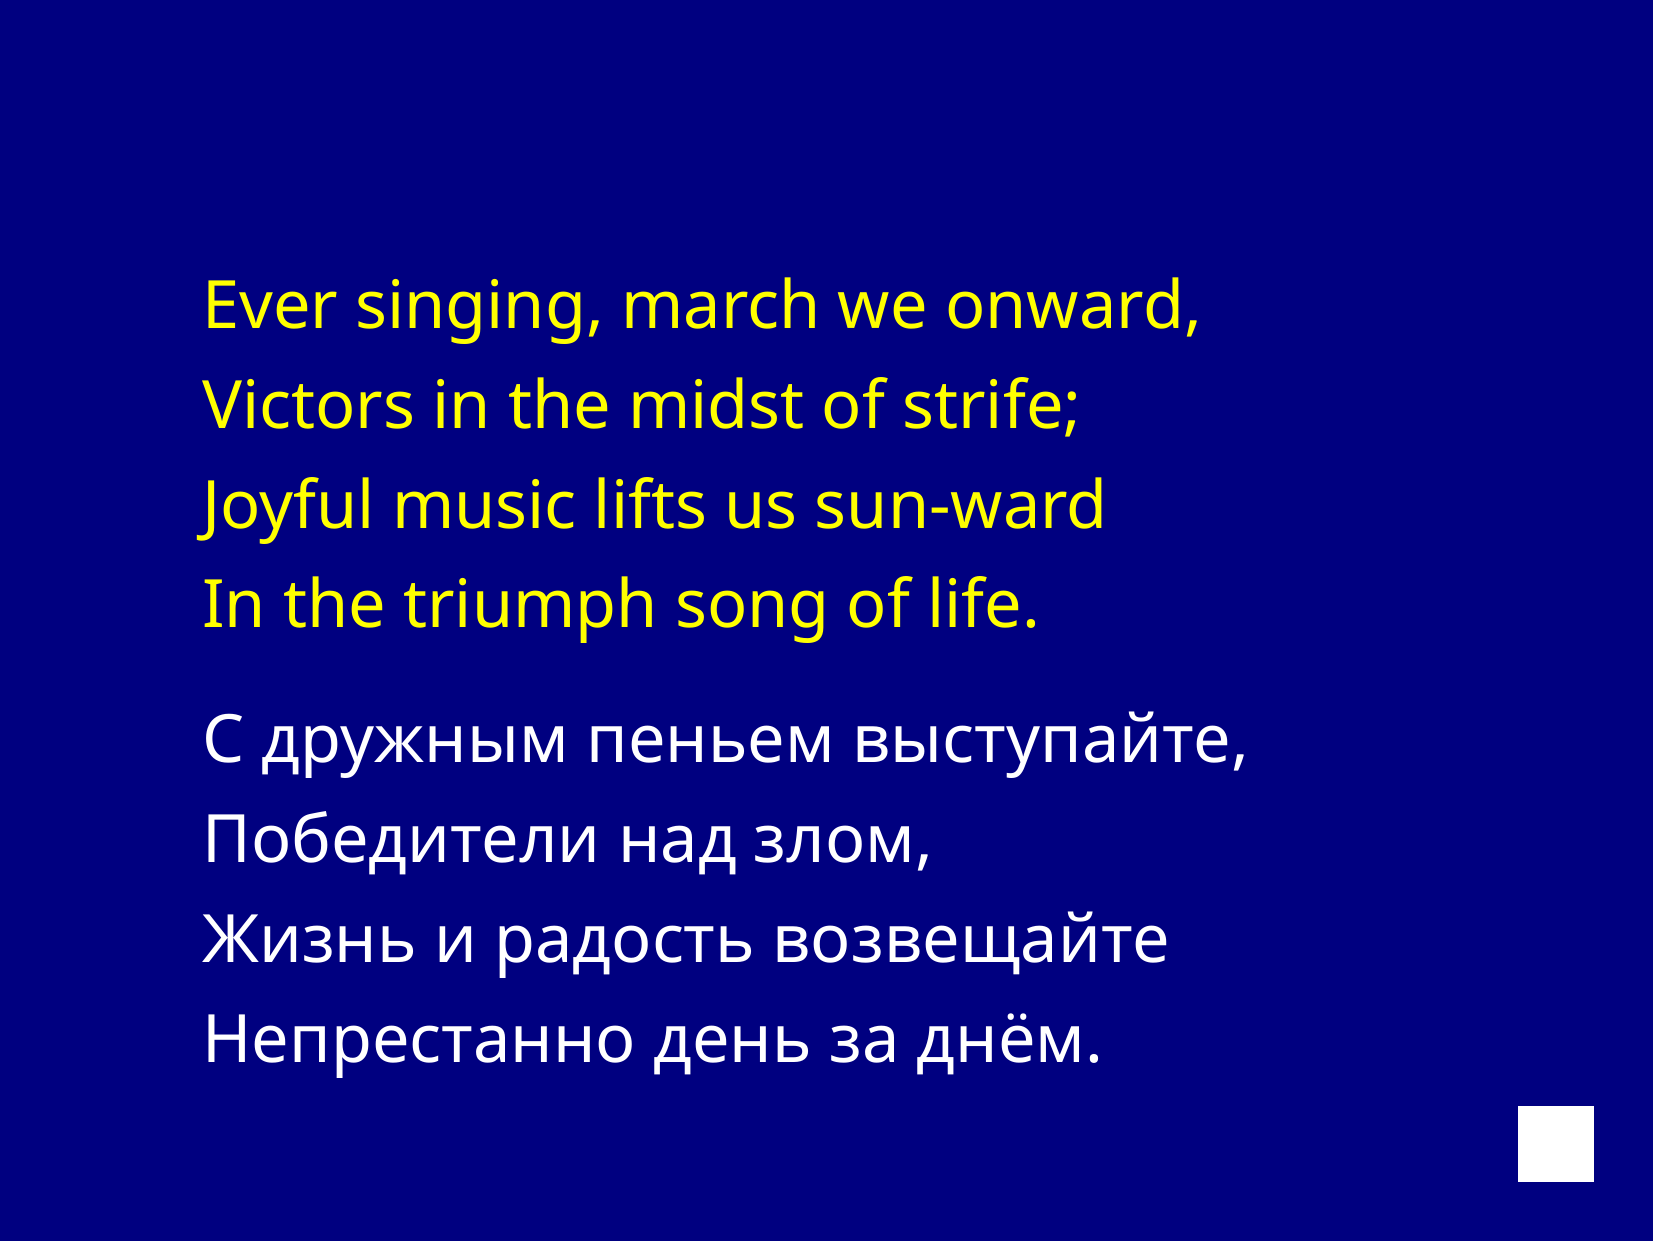

Ever singing, march we onward,
	Victors in the midst of strife;
	Joyful music lifts us sun-ward
	In the triumph song of life.
	С дружным пеньем выступайте,
	Победители над злом,
	Жизнь и радость возвещайте
	Непрестанно день за днём.